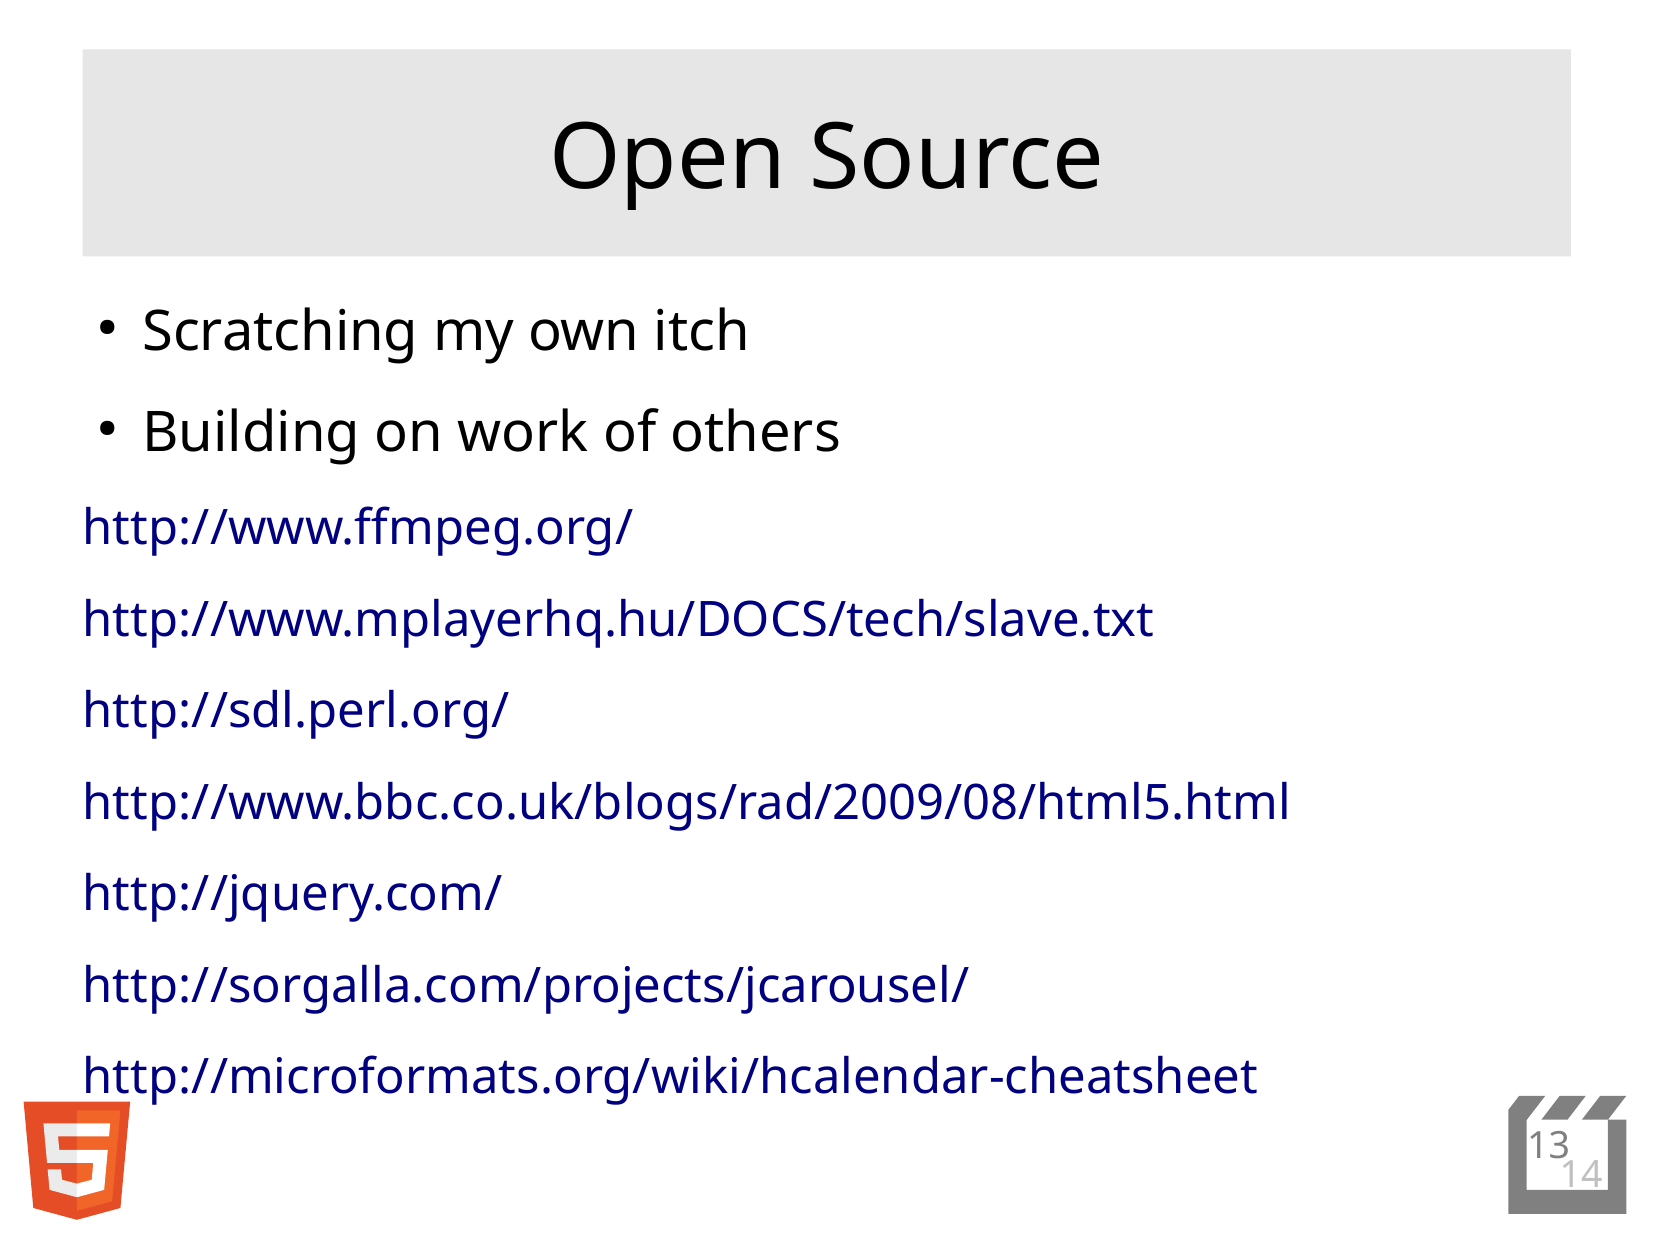

# Open Source
Scratching my own itch
Building on work of others
http://www.ffmpeg.org/
http://www.mplayerhq.hu/DOCS/tech/slave.txt
http://sdl.perl.org/
http://www.bbc.co.uk/blogs/rad/2009/08/html5.html
http://jquery.com/
http://sorgalla.com/projects/jcarousel/
http://microformats.org/wiki/hcalendar-cheatsheet